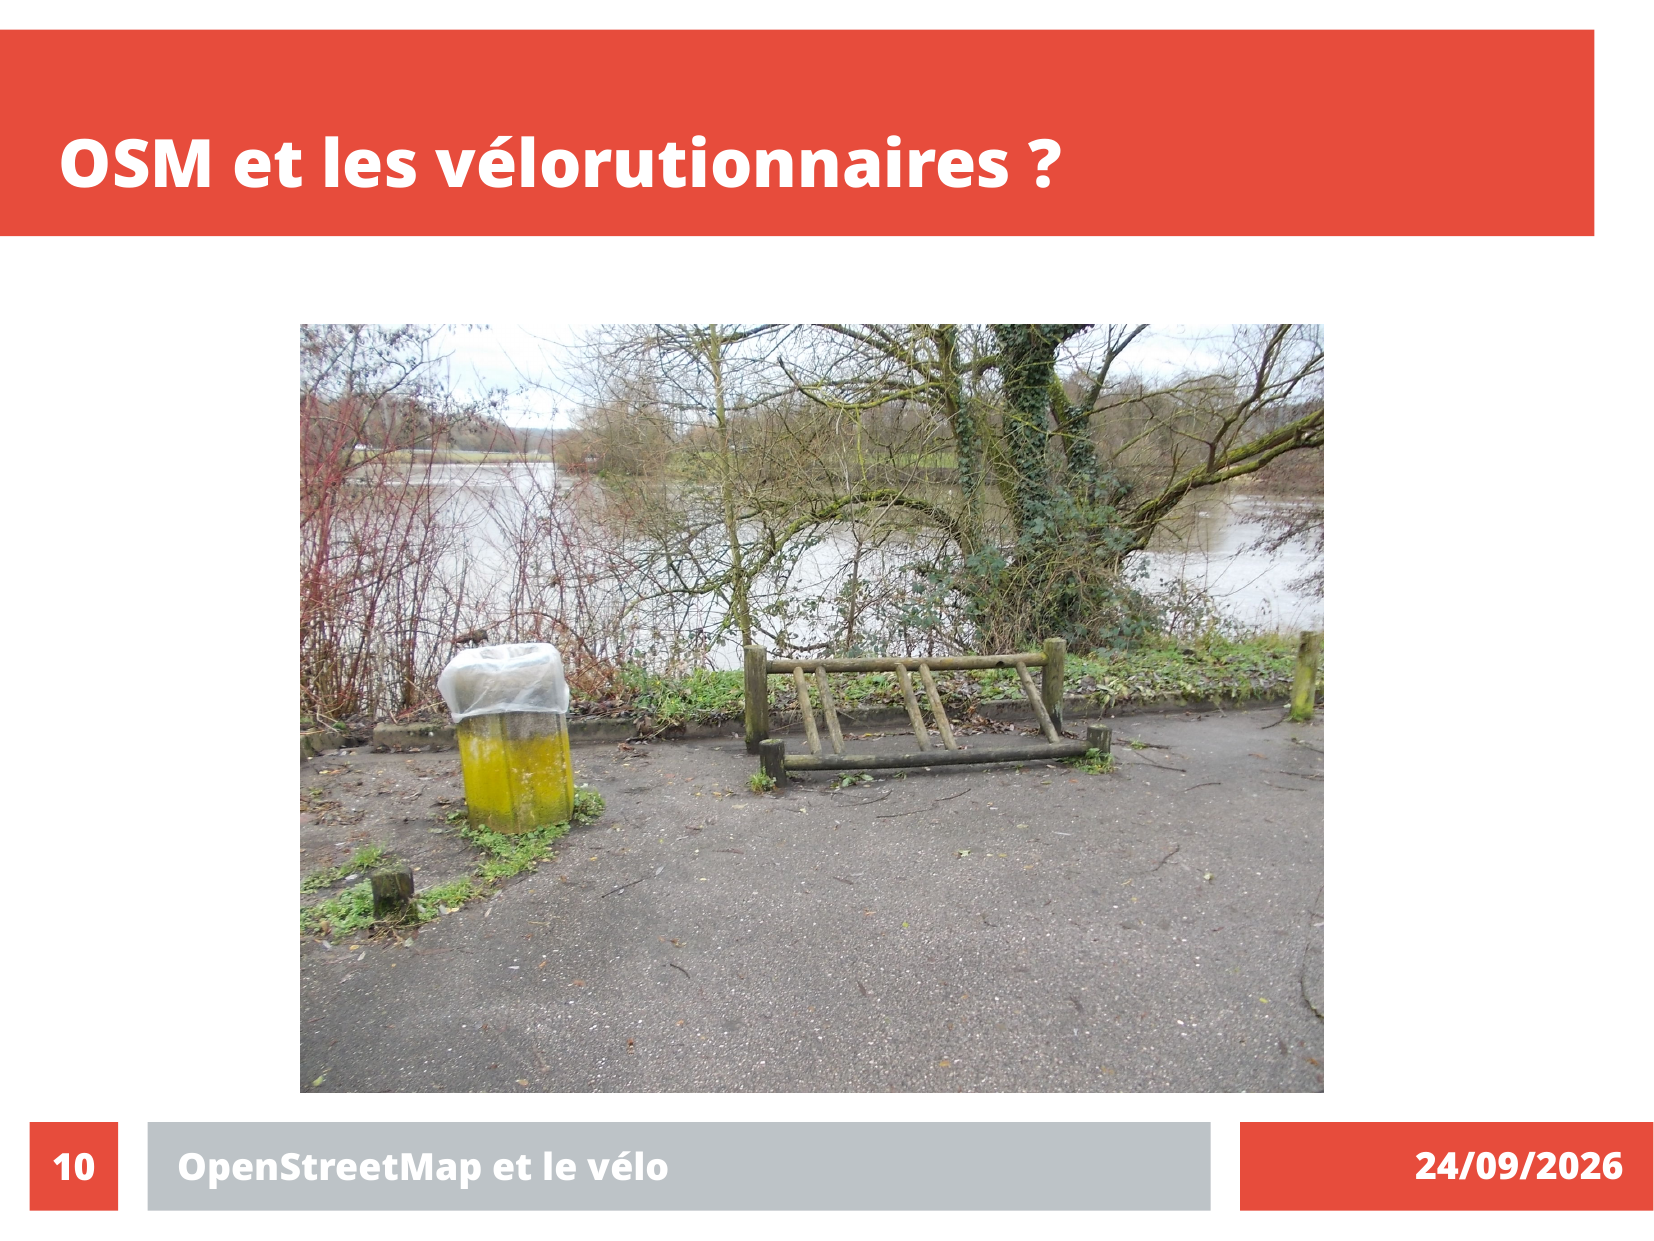

# OSM et les vélorutionnaires ?
10
OpenStreetMap et le vélo